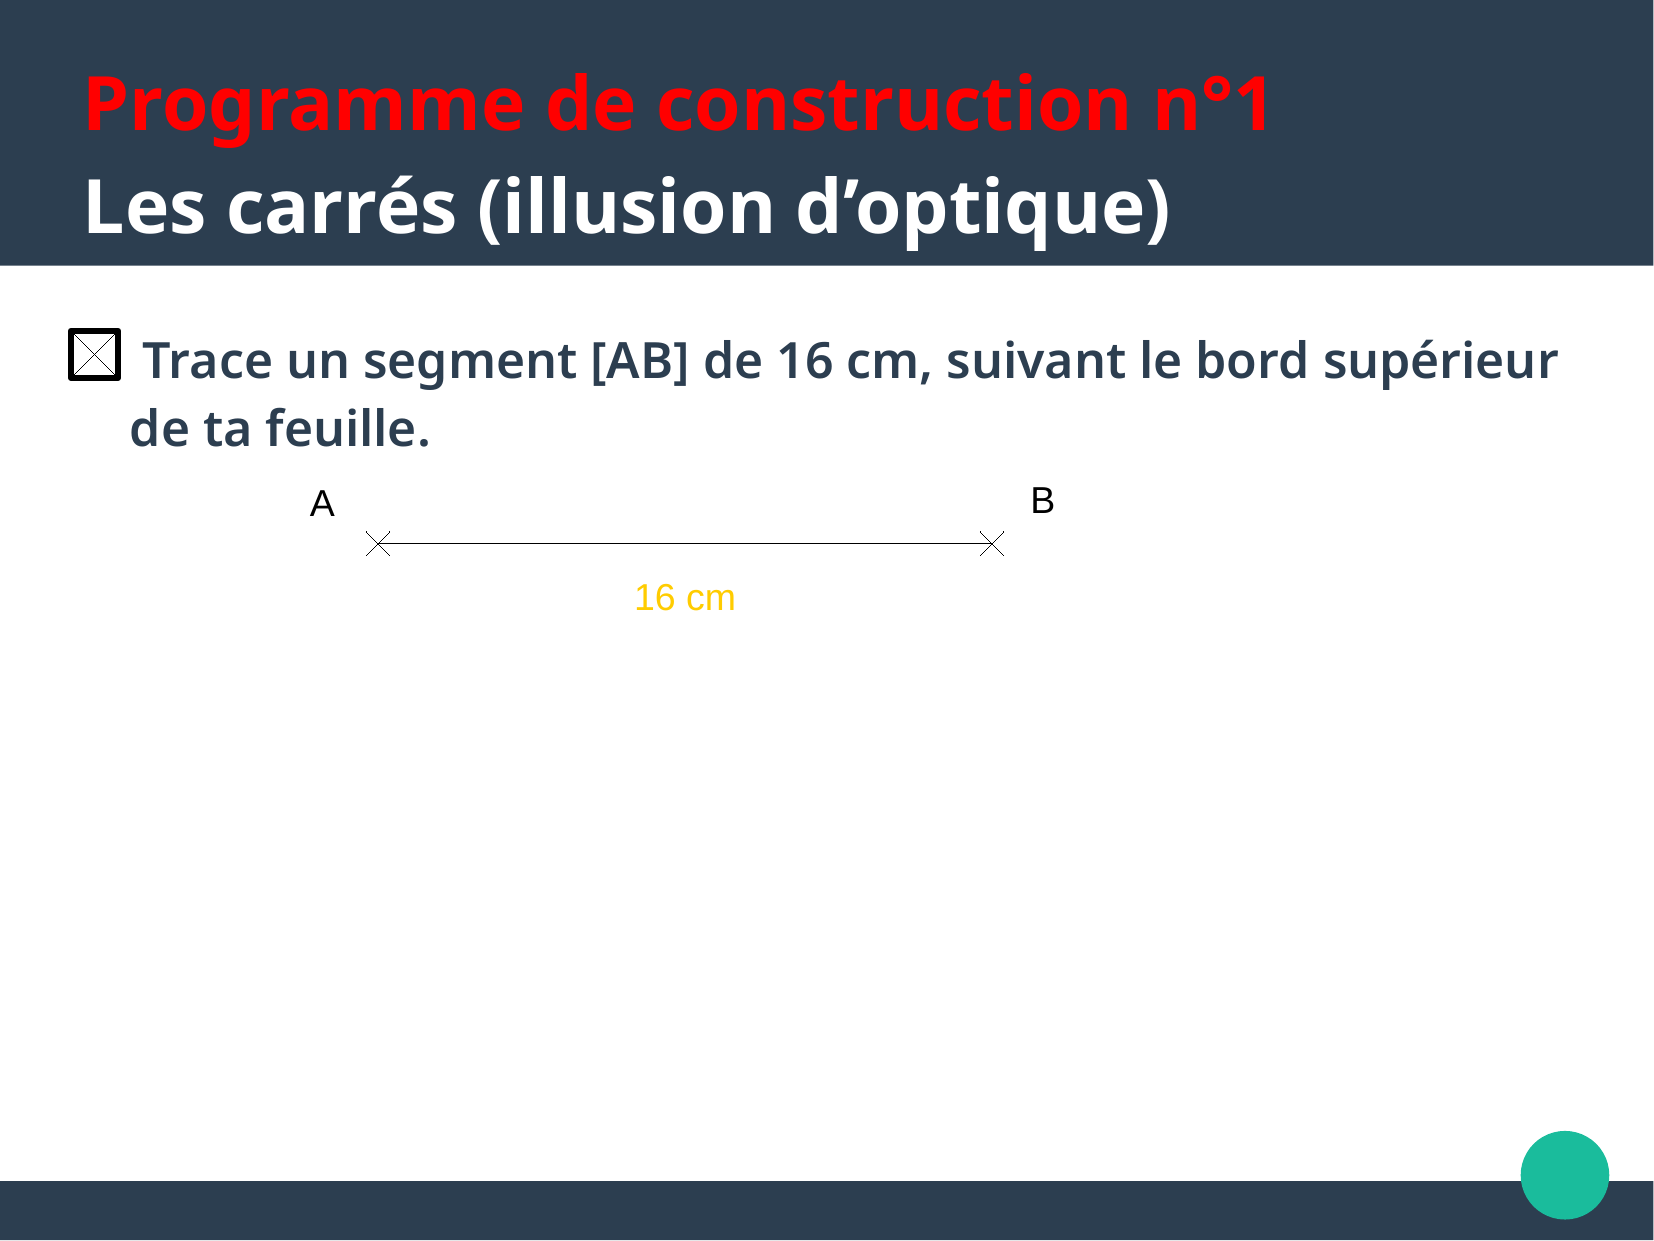

Programme de construction n°1
Les carrés (illusion d’optique)
# Trace un segment [AB] de 16 cm, suivant le bord supérieur de ta feuille.
B
A
16 cm